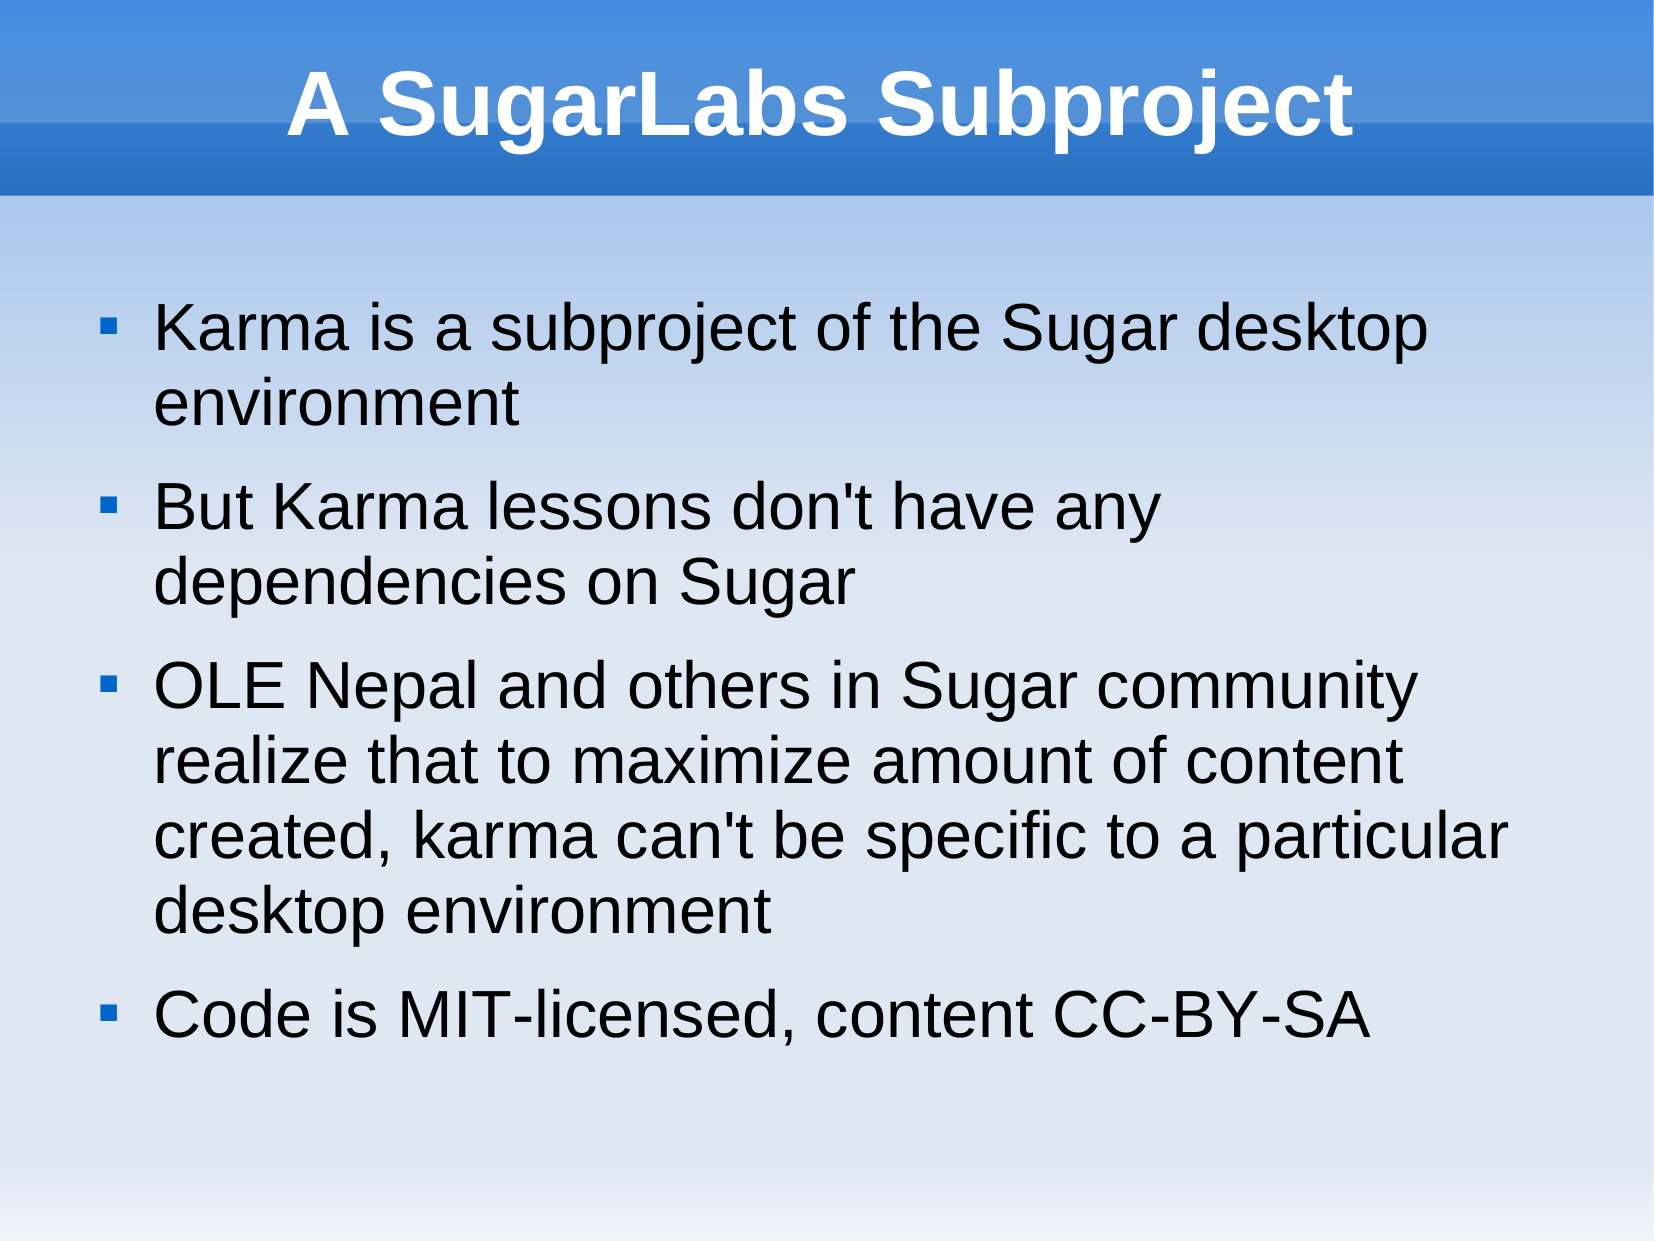

# A SugarLabs Subproject
Karma is a subproject of the Sugar desktop environment
But Karma lessons don't have any dependencies on Sugar
OLE Nepal and others in Sugar community realize that to maximize amount of content created, karma can't be specific to a particular desktop environment
Code is MIT-licensed, content CC-BY-SA